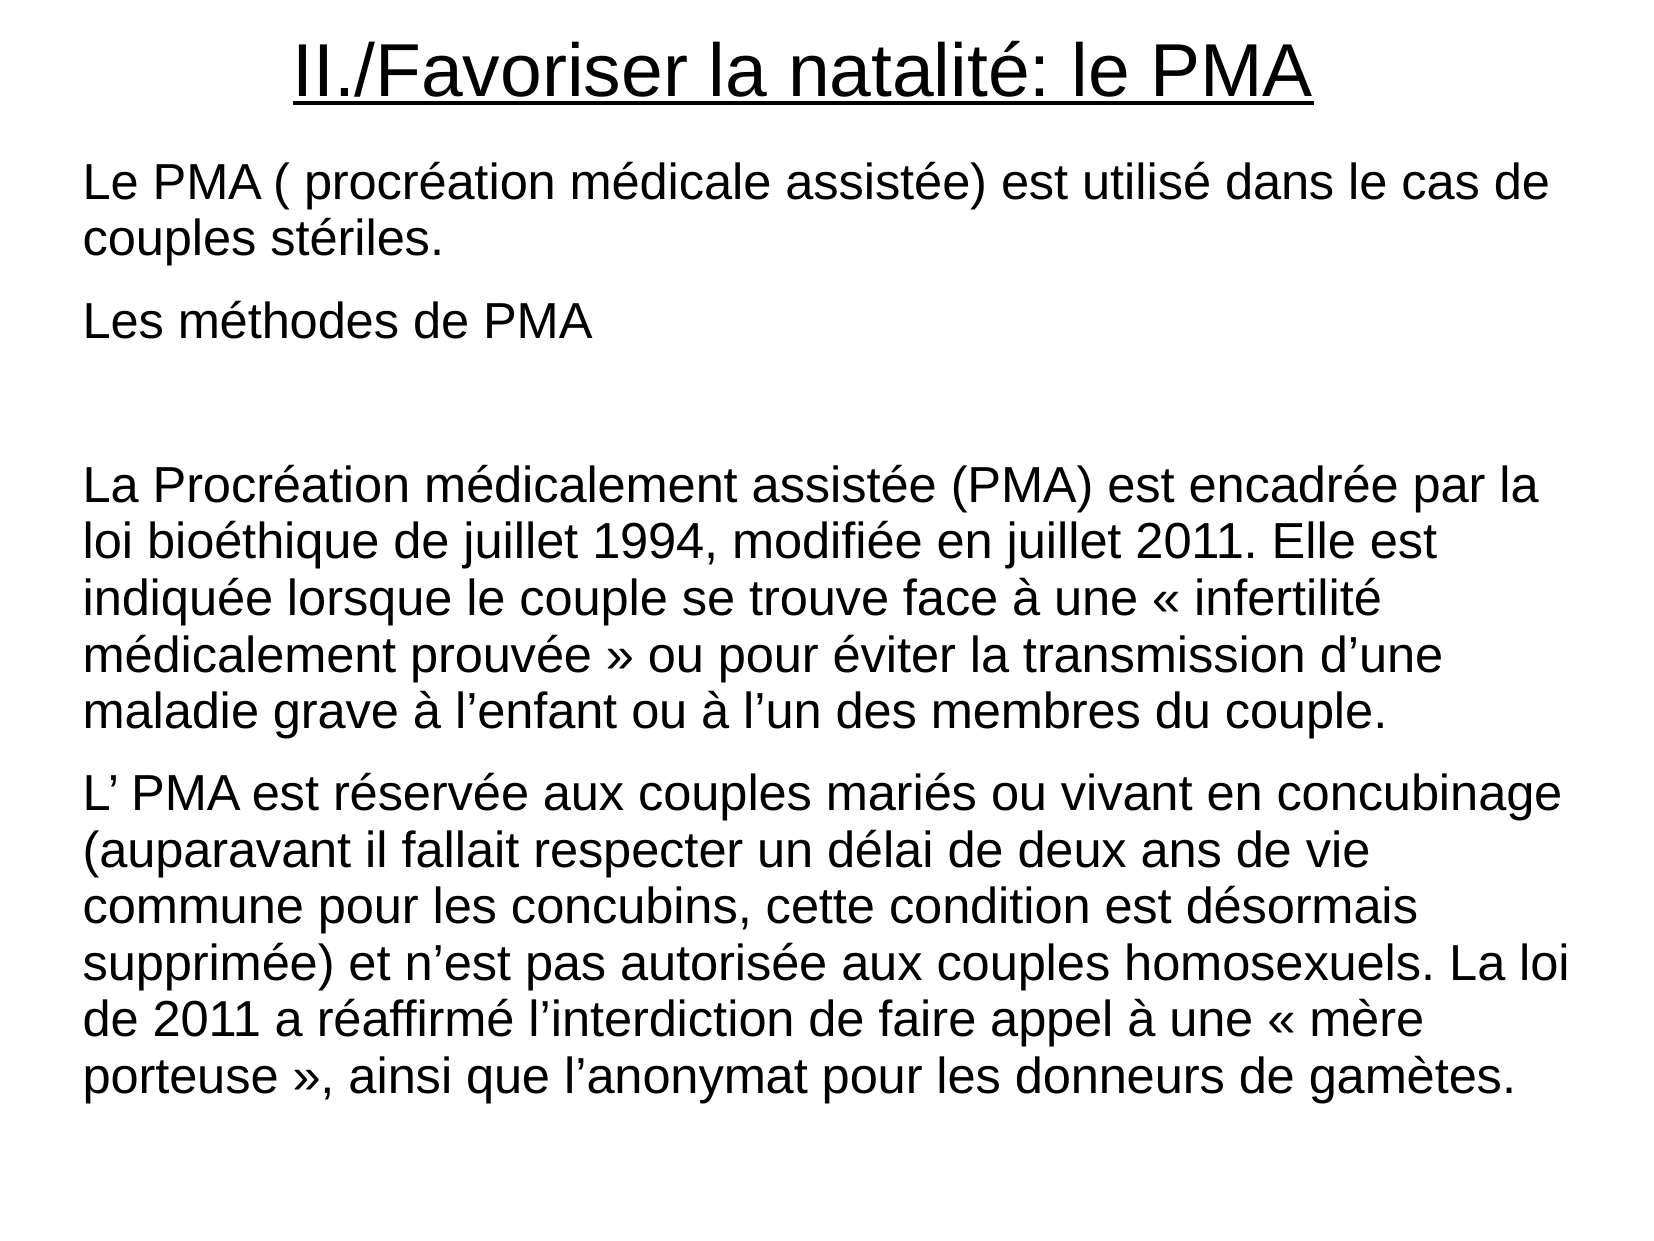

# II./Favoriser la natalité: le PMA
Le PMA ( procréation médicale assistée) est utilisé dans le cas de couples stériles.
Les méthodes de PMA
La Procréation médicalement assistée (PMA) est encadrée par la loi bioéthique de juillet 1994, modifiée en juillet 2011. Elle est indiquée lorsque le couple se trouve face à une « infertilité médicalement prouvée » ou pour éviter la transmission d’une maladie grave à l’enfant ou à l’un des membres du couple.
L’ PMA est réservée aux couples mariés ou vivant en concubinage (auparavant il fallait respecter un délai de deux ans de vie commune pour les concubins, cette condition est désormais supprimée) et n’est pas autorisée aux couples homosexuels. La loi de 2011 a réaffirmé l’interdiction de faire appel à une « mère porteuse », ainsi que l’anonymat pour les donneurs de gamètes.